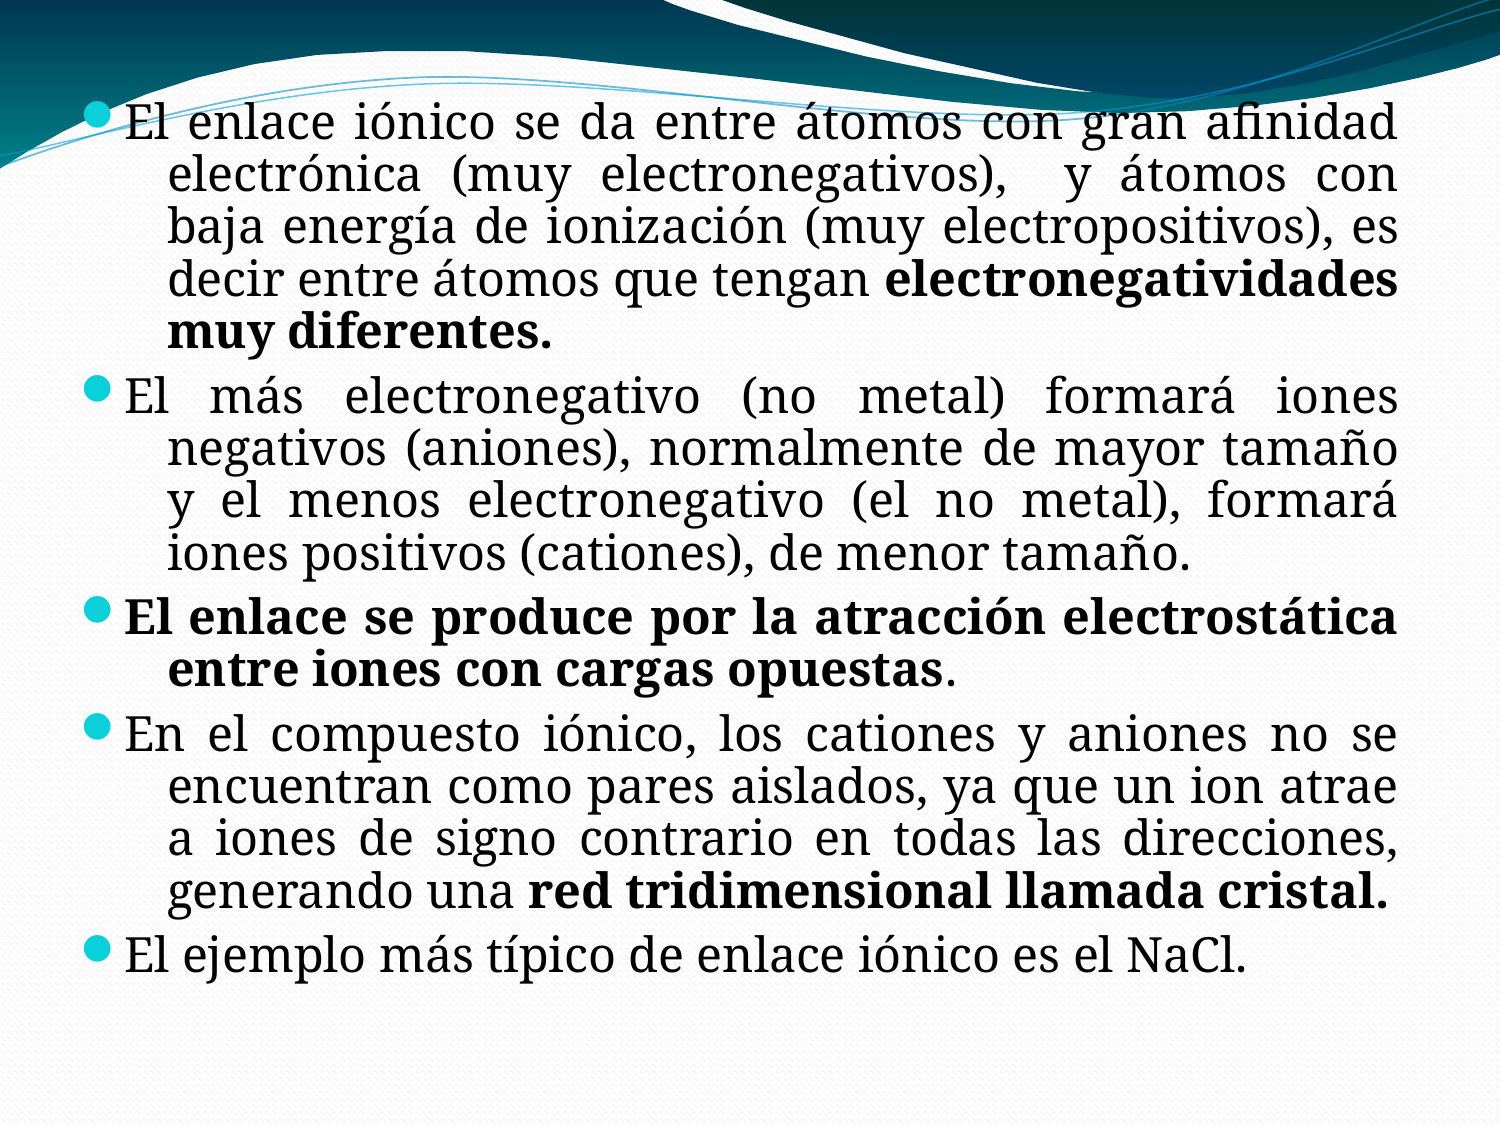

# El enlace iónico se da entre átomos con gran afinidad electrónica (muy electronegativos), y átomos con baja energía de ionización (muy electropositivos), es decir entre átomos que tengan electronegatividades muy diferentes.
El más electronegativo (no metal) formará iones negativos (aniones), normalmente de mayor tamaño y el menos electronegativo (el no metal), formará iones positivos (cationes), de menor tamaño.
El enlace se produce por la atracción electrostática entre iones con cargas opuestas.
En el compuesto iónico, los cationes y aniones no se encuentran como pares aislados, ya que un ion atrae a iones de signo contrario en todas las direcciones, generando una red tridimensional llamada cristal.
El ejemplo más típico de enlace iónico es el NaCl.